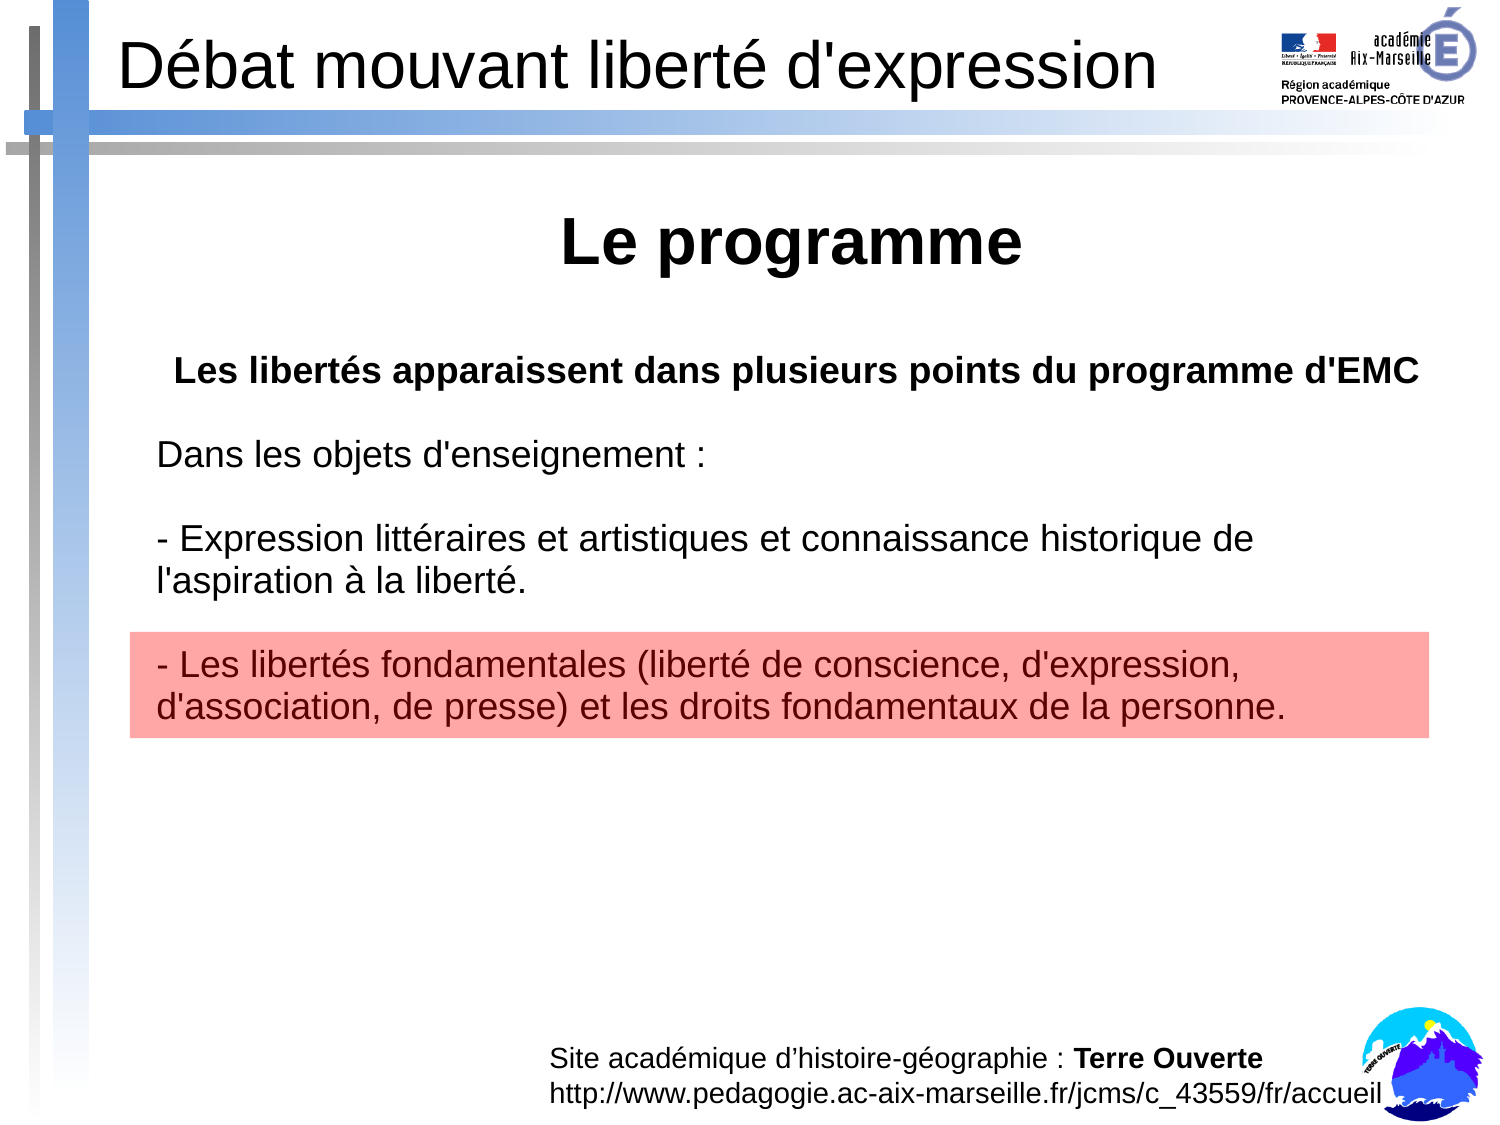

Débat mouvant liberté d'expression
Le programme
Les libertés apparaissent dans plusieurs points du programme d'EMC
Dans les objets d'enseignement :
- Expression littéraires et artistiques et connaissance historique de l'aspiration à la liberté.
- Les libertés fondamentales (liberté de conscience, d'expression, d'association, de presse) et les droits fondamentaux de la personne.
Site académique d’histoire-géographie : Terre Ouverte
http://www.pedagogie.ac-aix-marseille.fr/jcms/c_43559/fr/accueil